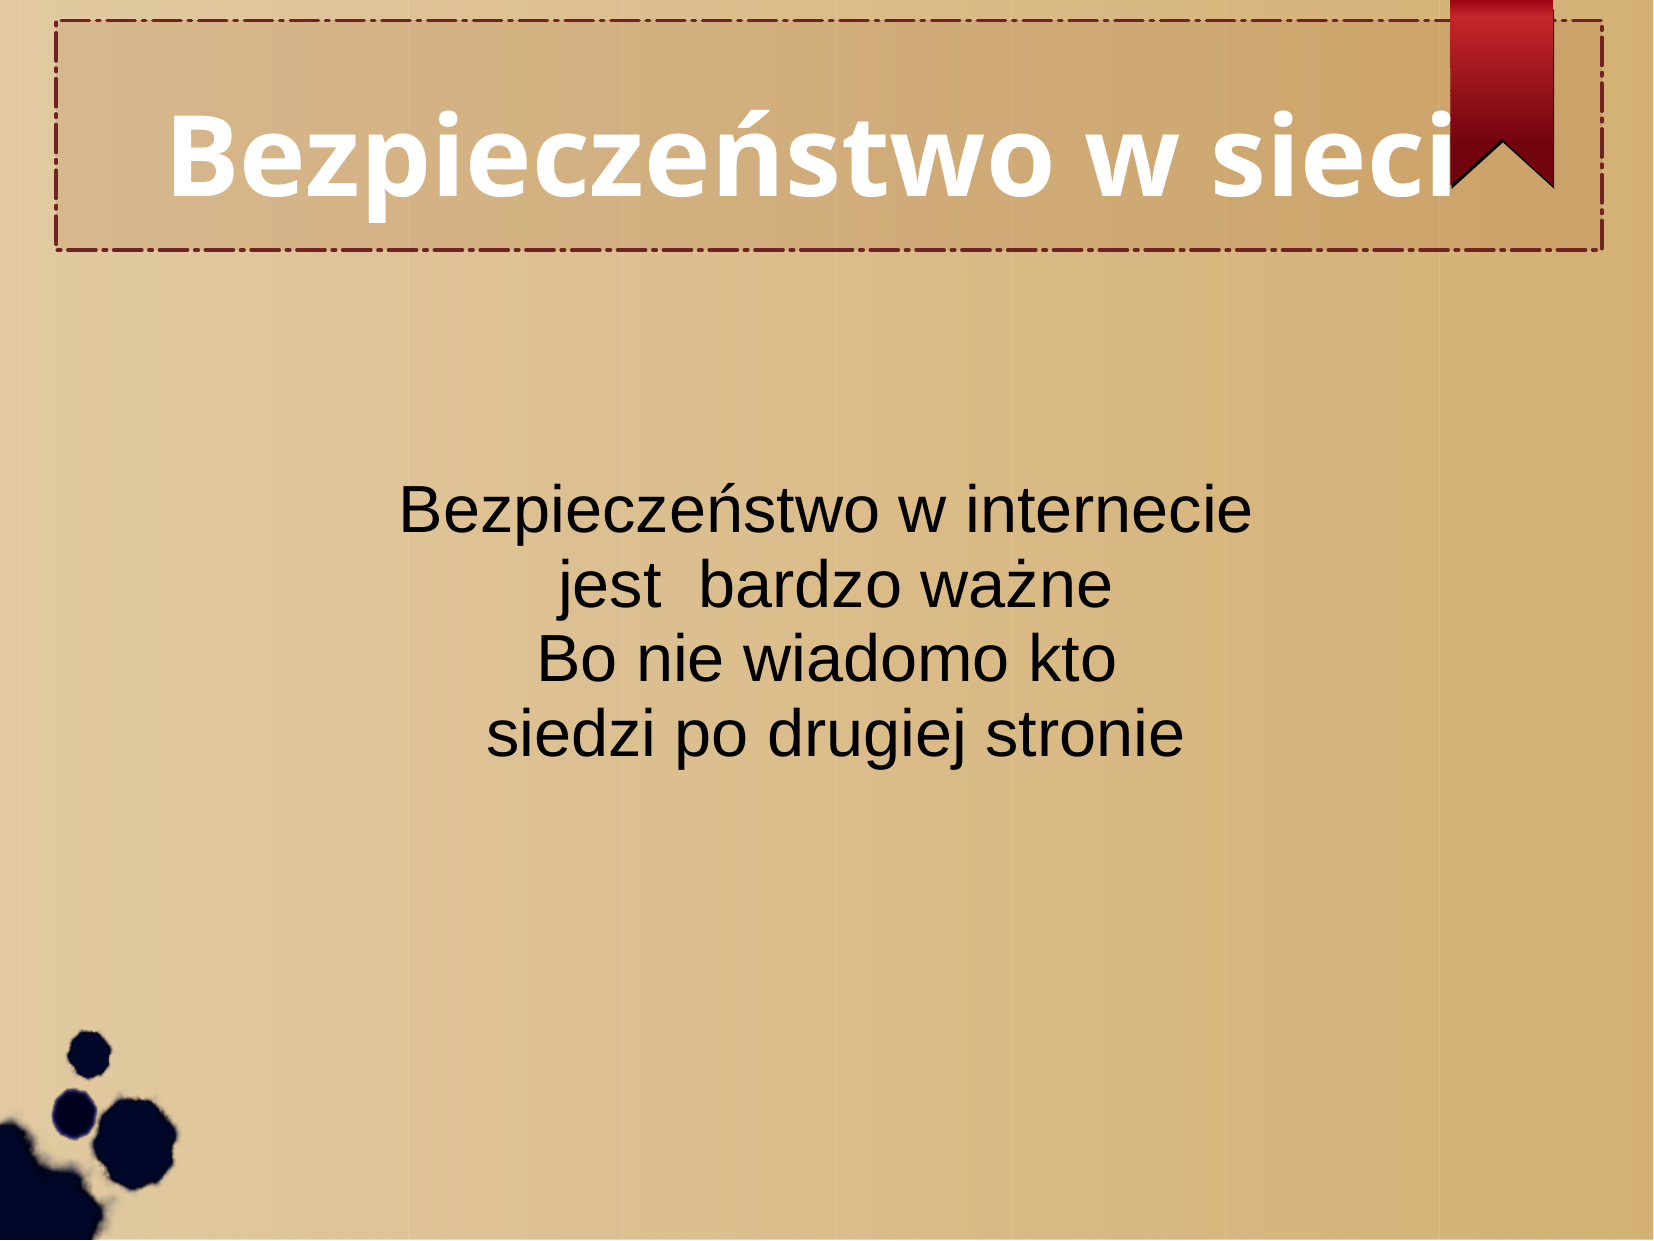

# Bezpieczeństwo w sieci
Bezpieczeństwo w internecie
 jest bardzo ważne
Bo nie wiadomo kto
 siedzi po drugiej stronie